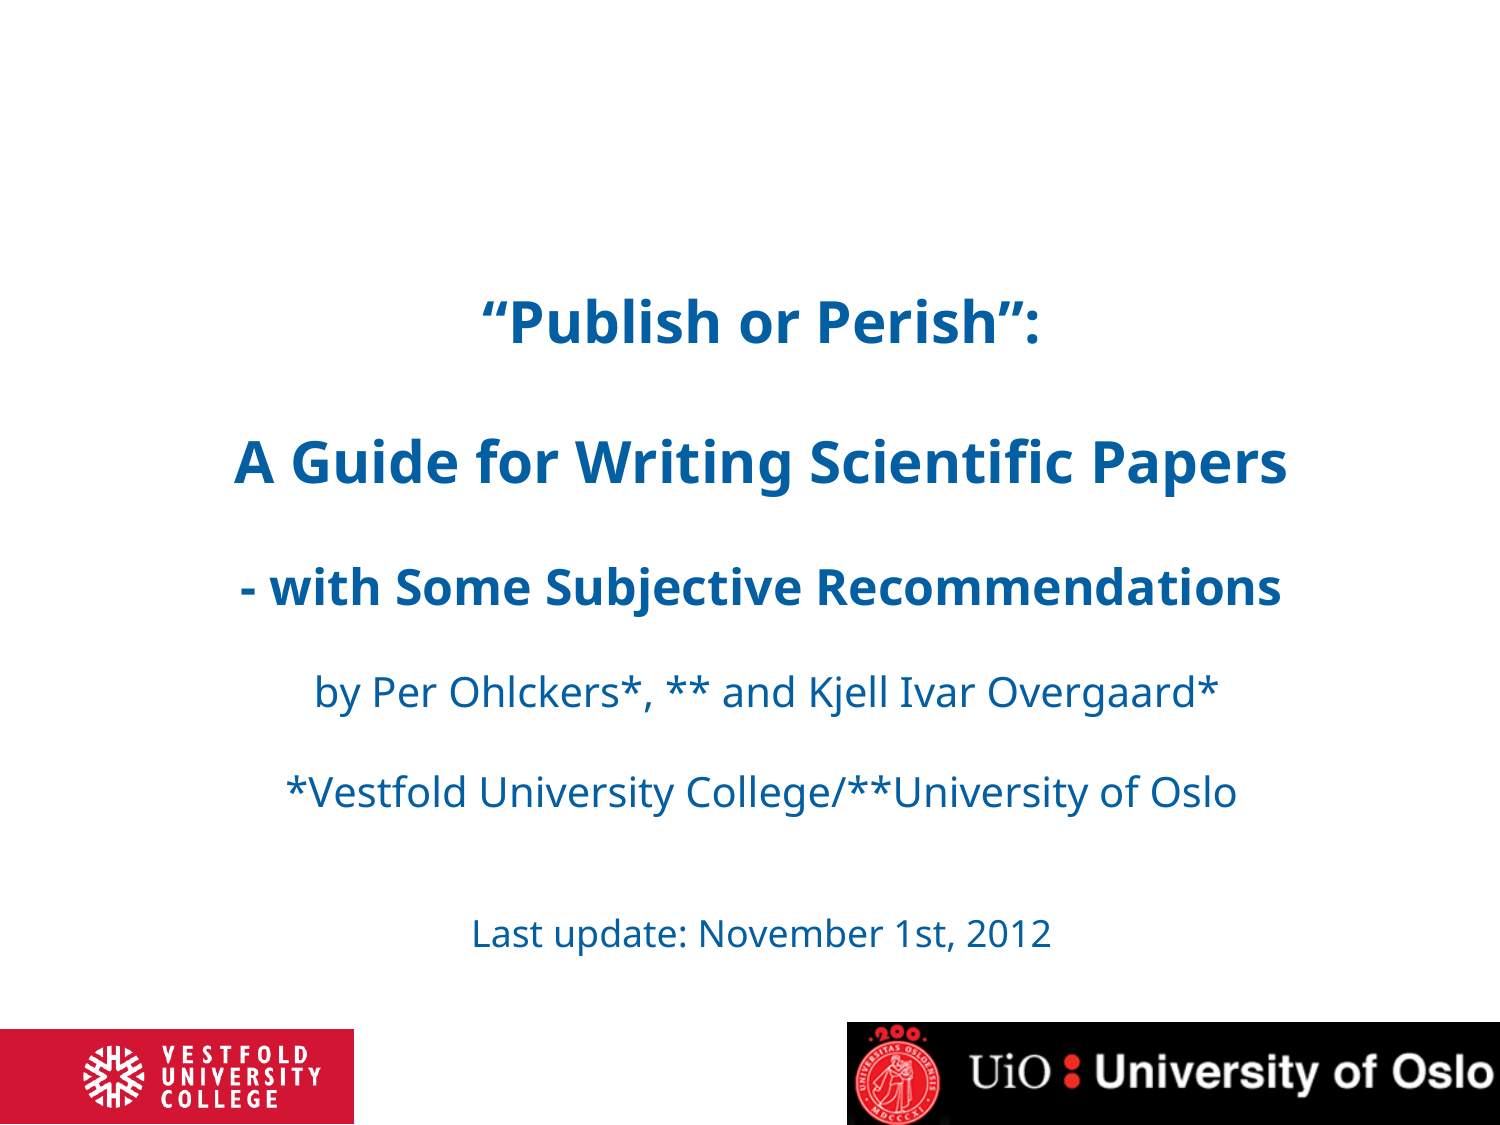

# “Publish or Perish”: A Guide for Writing Scientific Papers - with Some Subjective Recommendations by Per Ohlckers*, ** and Kjell Ivar Overgaard* *Vestfold University College/**University of Oslo Last update: November 1st, 2012